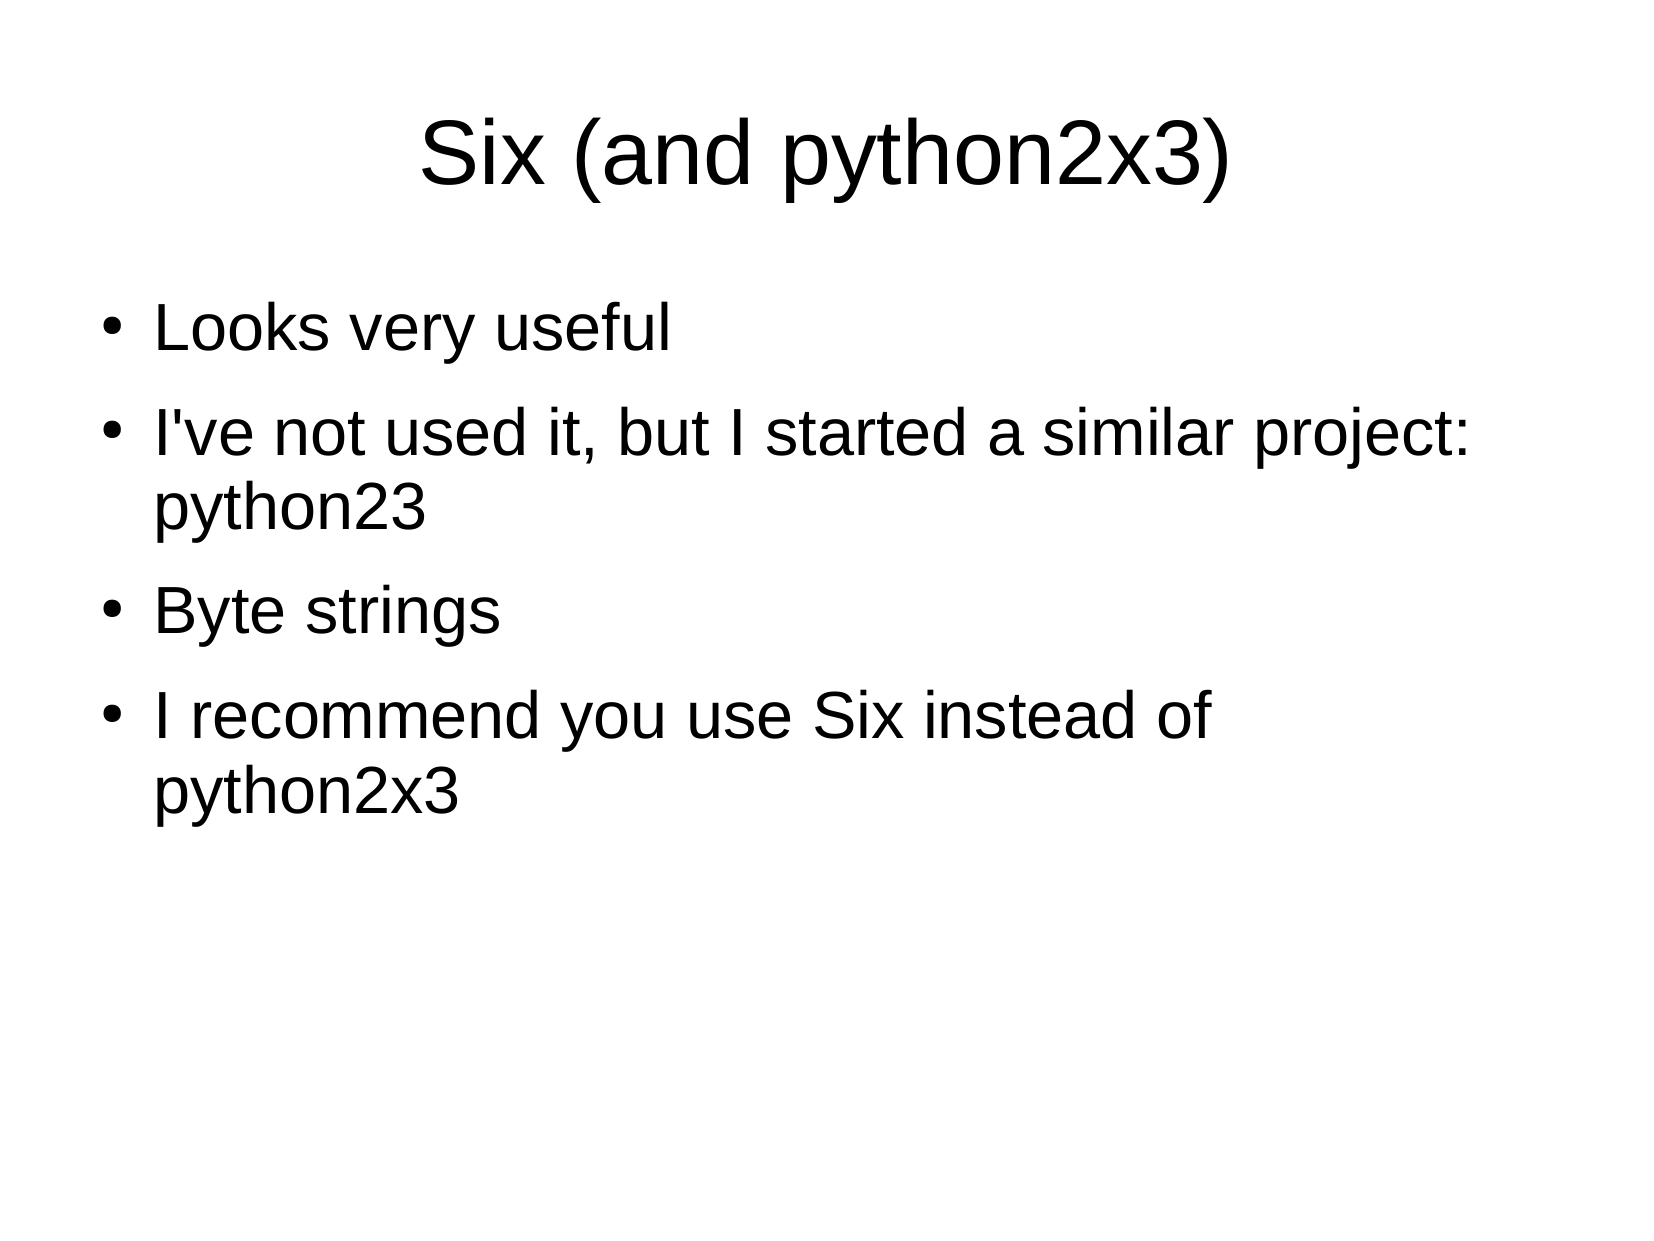

# Six (and python2x3)
Looks very useful
I've not used it, but I started a similar project: python23
Byte strings
I recommend you use Six instead of python2x3